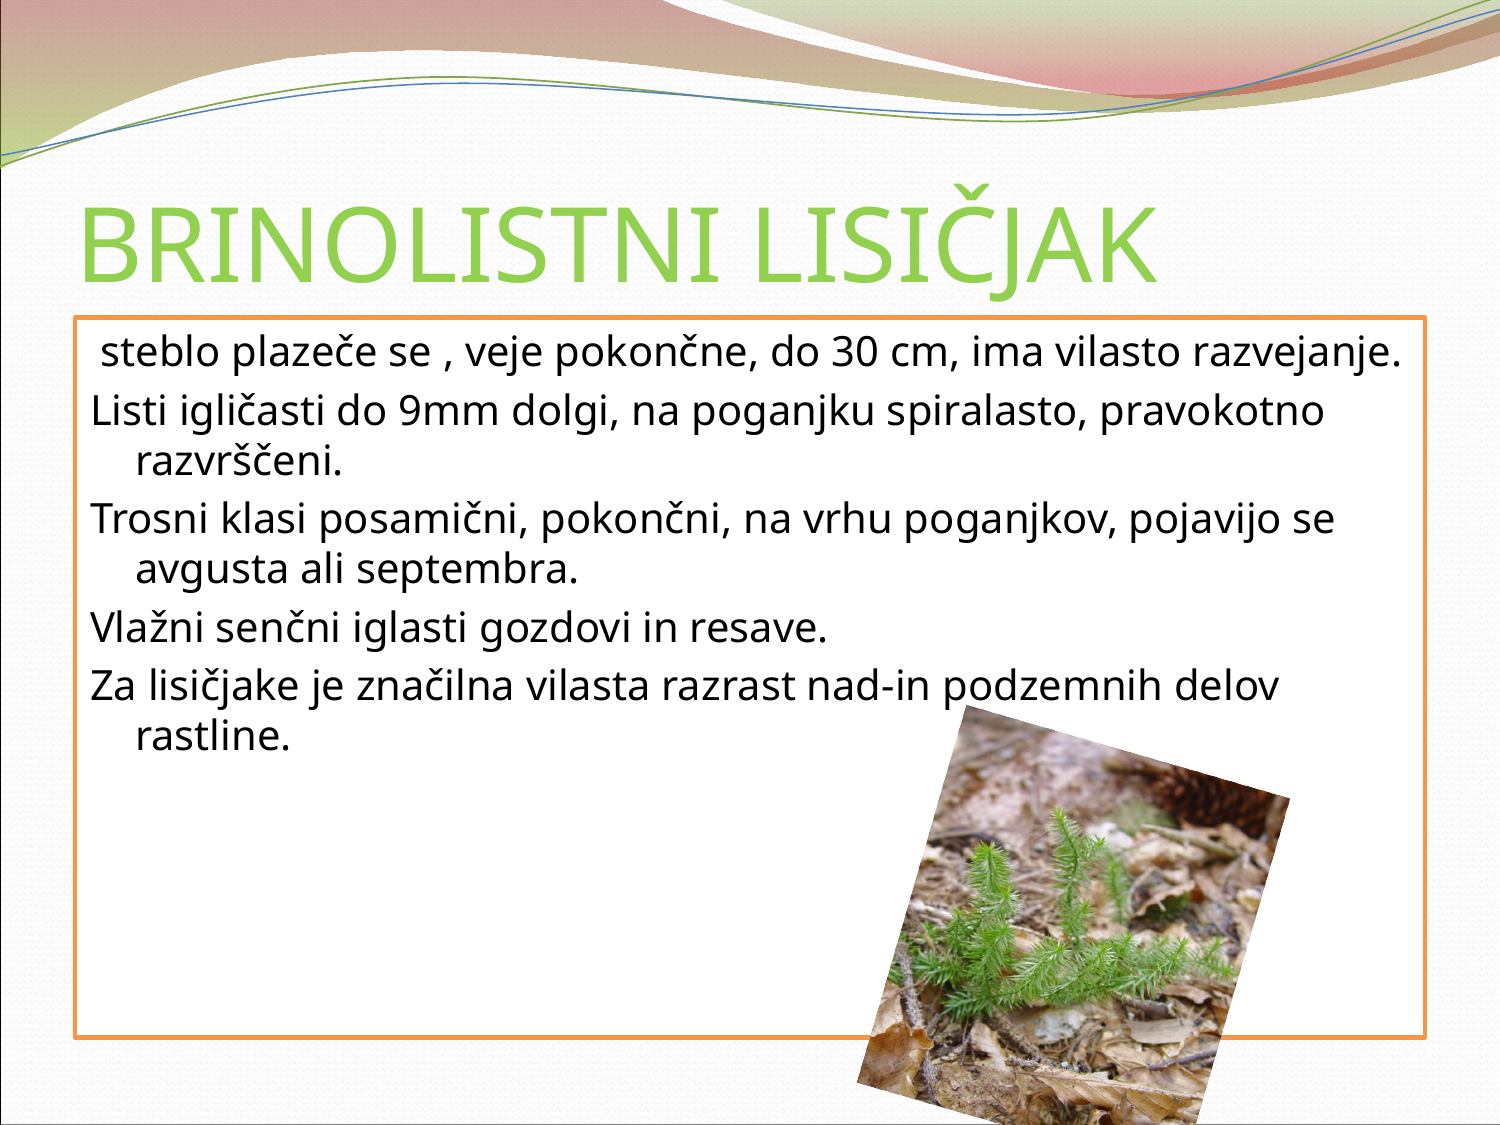

# BRINOLISTNI LISIČJAK
 steblo plazeče se , veje pokončne, do 30 cm, ima vilasto razvejanje.
Listi igličasti do 9mm dolgi, na poganjku spiralasto, pravokotno razvrščeni.
Trosni klasi posamični, pokončni, na vrhu poganjkov, pojavijo se avgusta ali septembra.
Vlažni senčni iglasti gozdovi in resave.
Za lisičjake je značilna vilasta razrast nad-in podzemnih delov rastline.